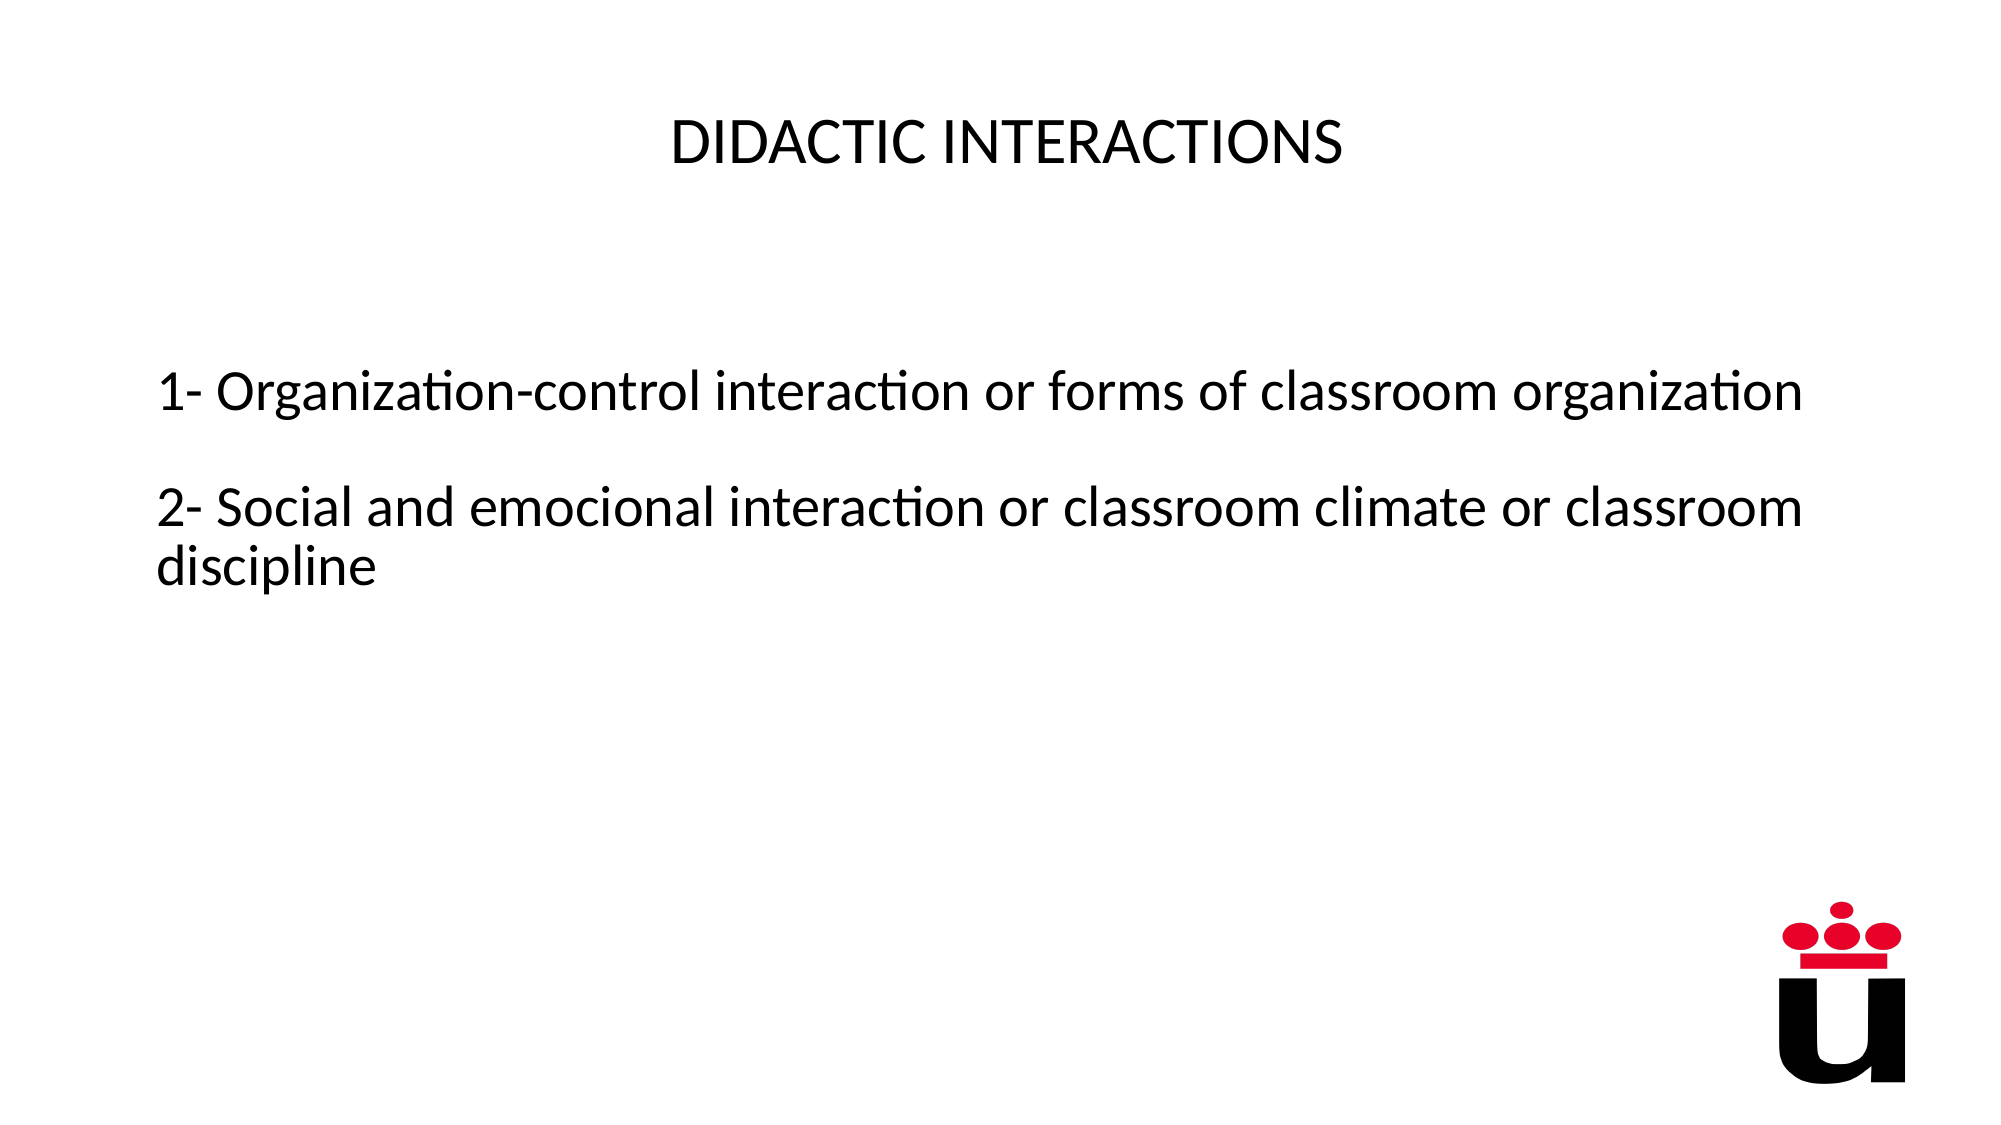

# DIDACTIC INTERACTIONS
1- Organization-control interaction or forms of classroom organization
2- Social and emocional interaction or classroom climate or classroom discipline